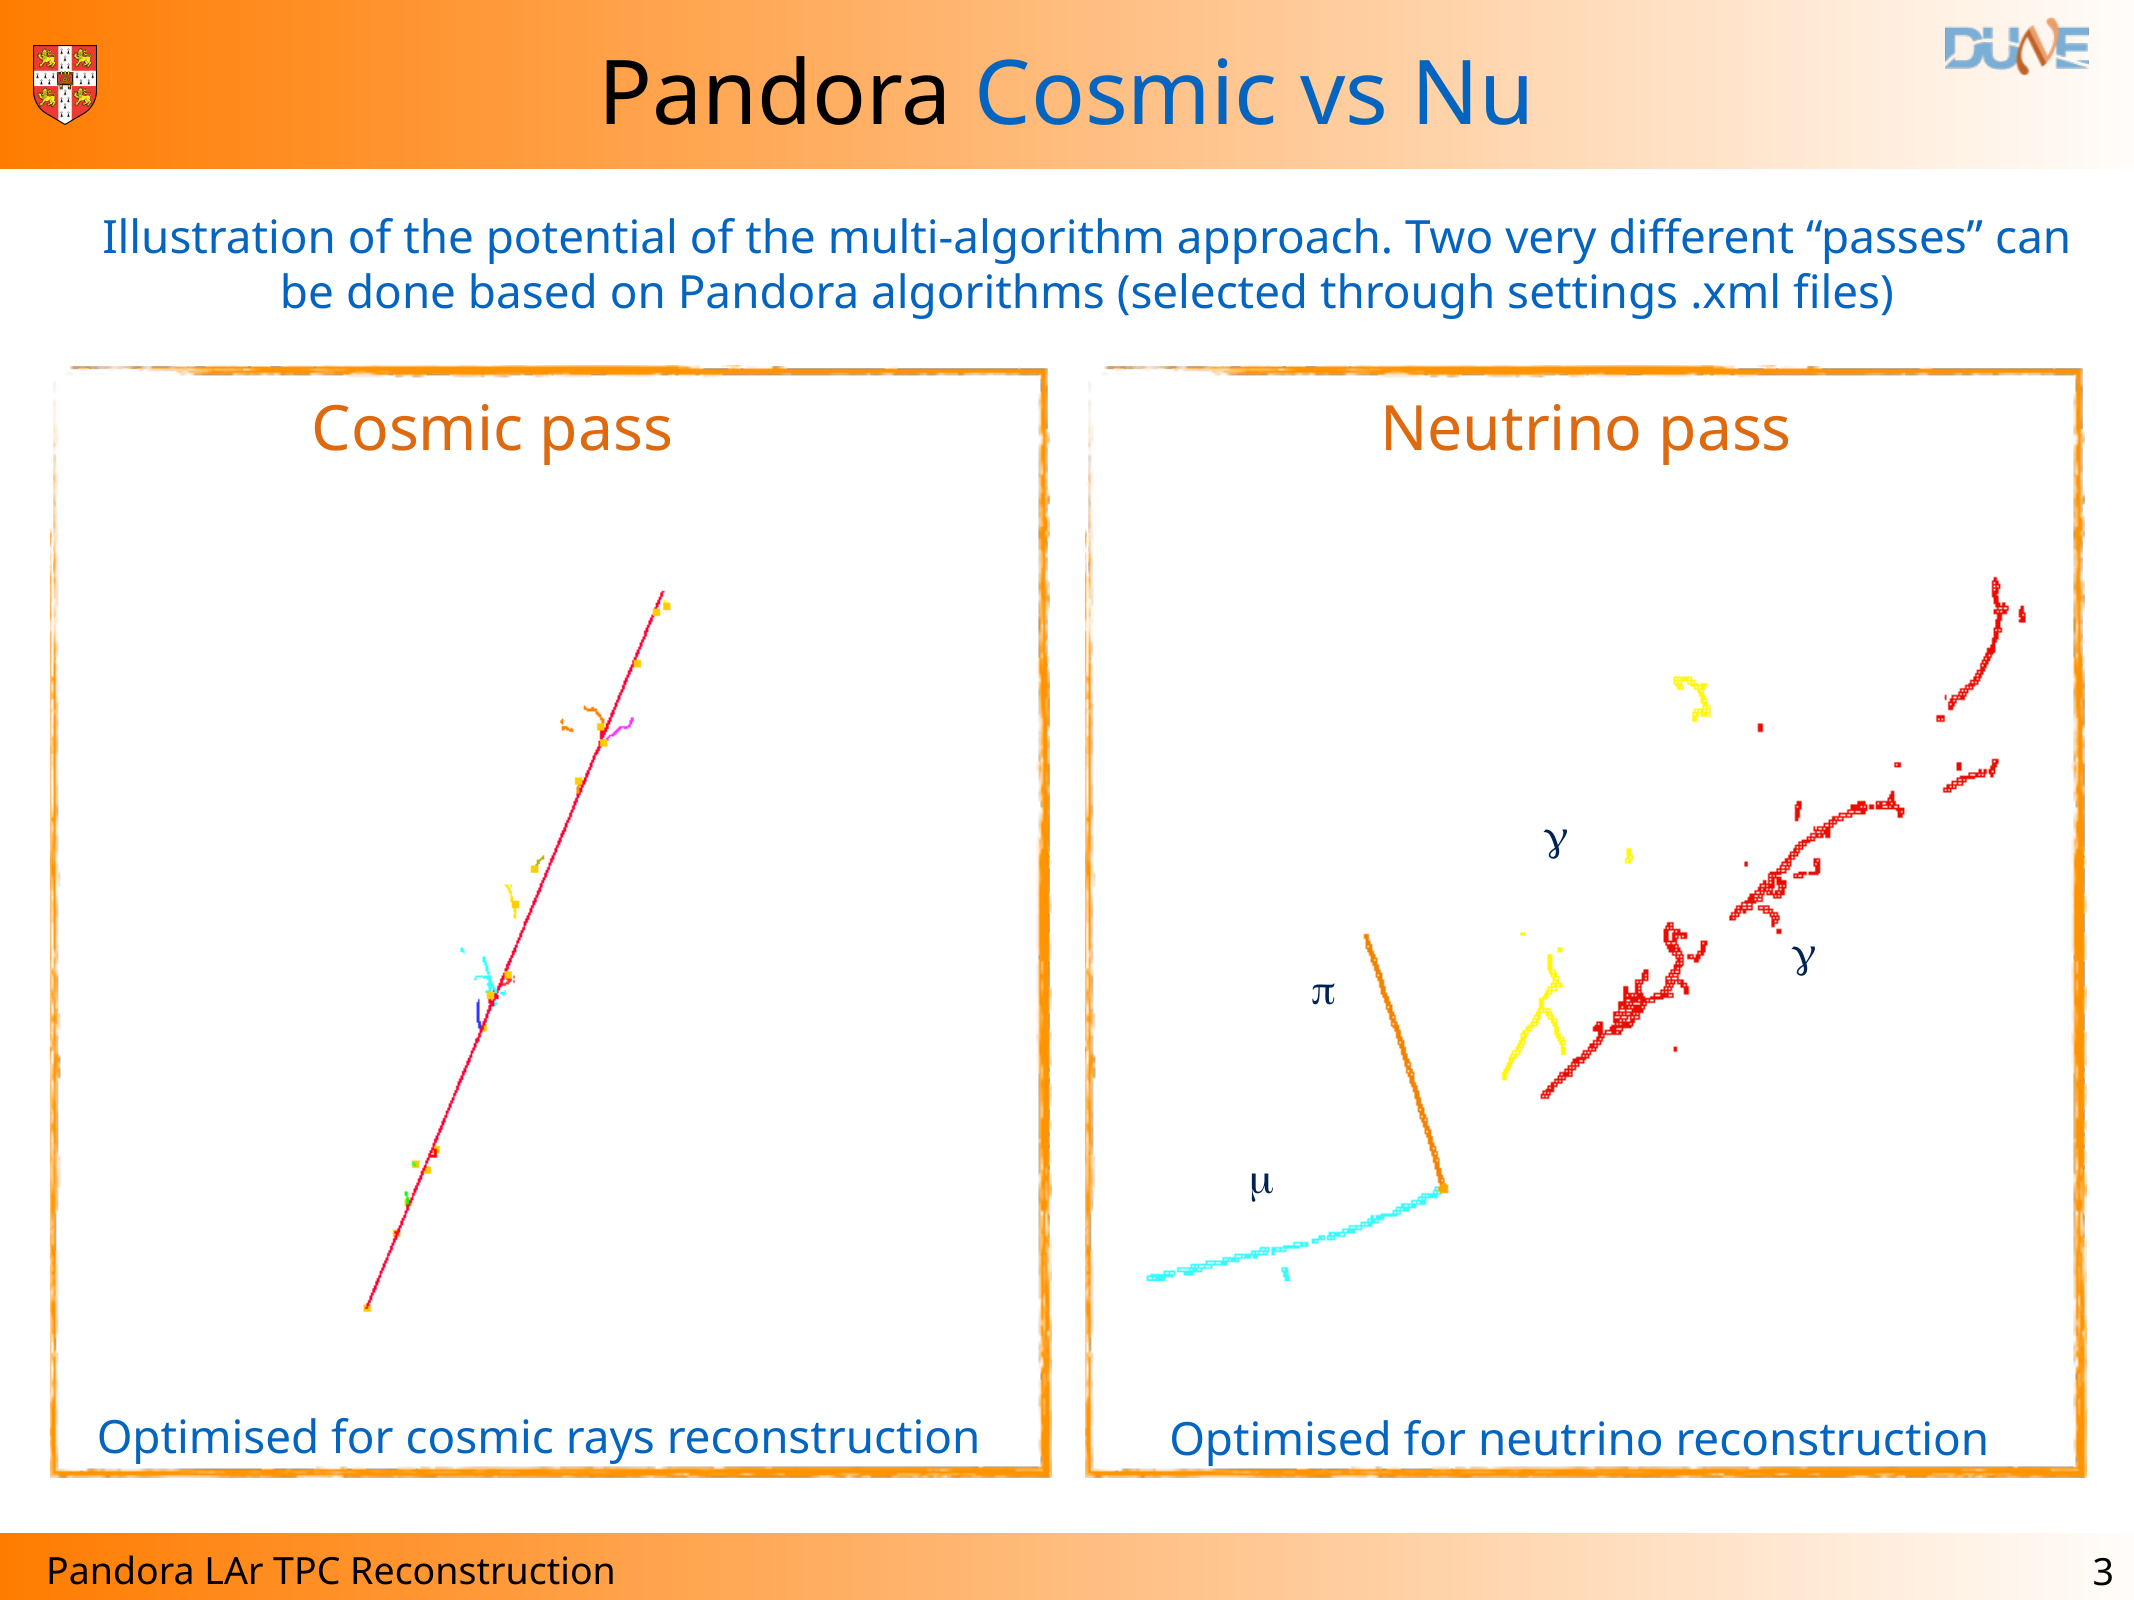

Pandora Cosmic vs Nu
Illustration of the potential of the multi-algorithm approach. Two very different “passes” can be done based on Pandora algorithms (selected through settings .xml files)
Cosmic pass
Neutrino pass
g
g
p
m
Optimised for cosmic rays reconstruction
Optimised for neutrino reconstruction